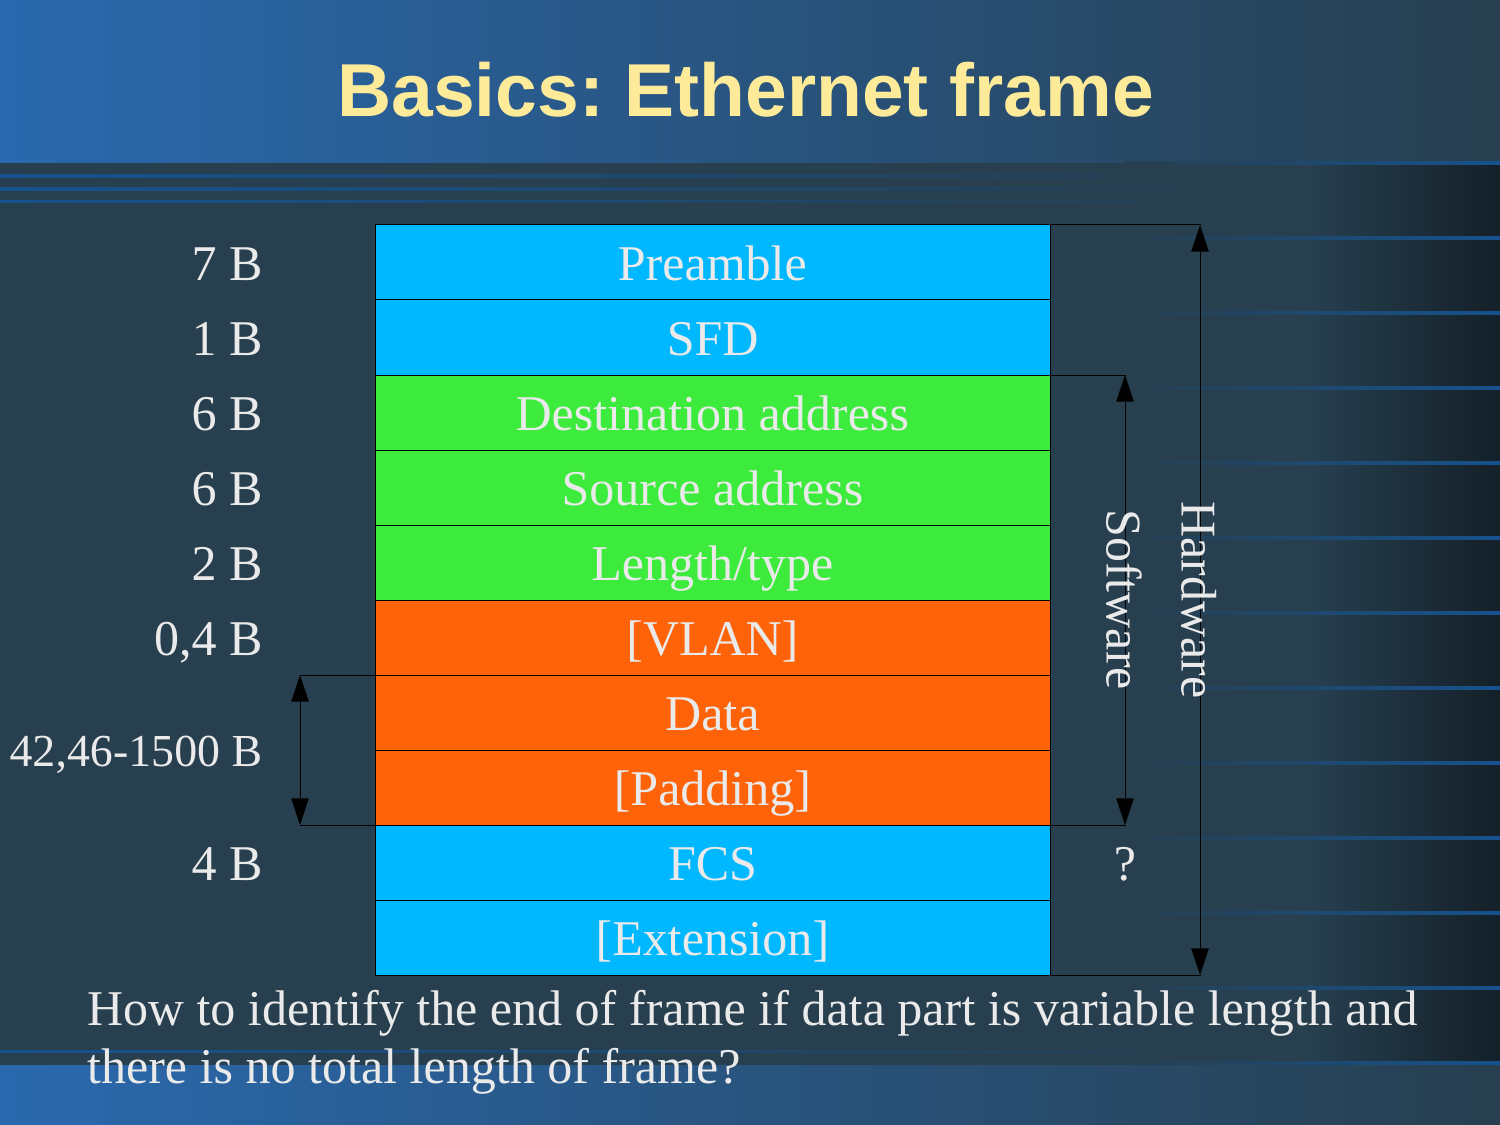

# Basics: Ethernet frame
7 B
Preamble
Hardware
1 B
SFD
6 B
Destination address
Software
6 B
Source address
2 B
Length/type
0,4 B
[VLAN]
42,46-1500 B
Data
[Padding]
4 B
FCS
?
[Extension]
How to identify the end of frame if data part is variable length and there is no total length of frame?